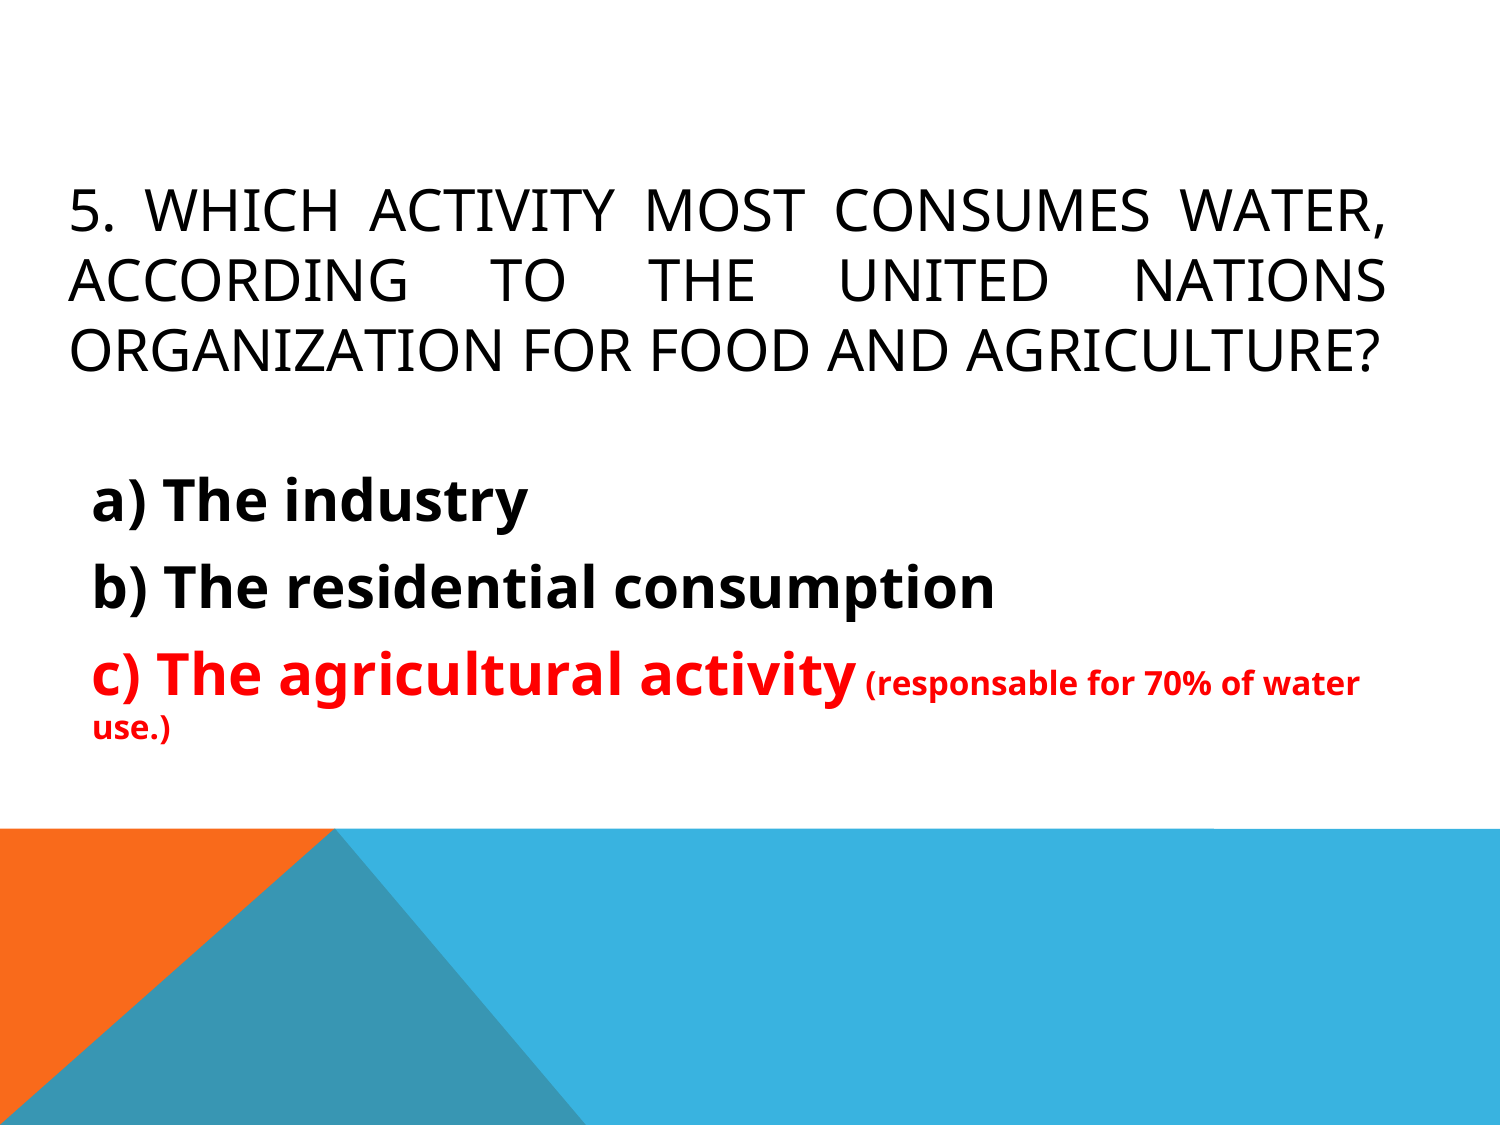

# 5. WHICH ACTIVITY MOST CONSUMES WATER, ACCORDING TO THE UNITED NATIONS ORGANIZATION FOR FOOD AND AGRICULTURE?
a) The industry
b) The residential consumption
c) The agricultural activity (responsable for 70% of water use.)